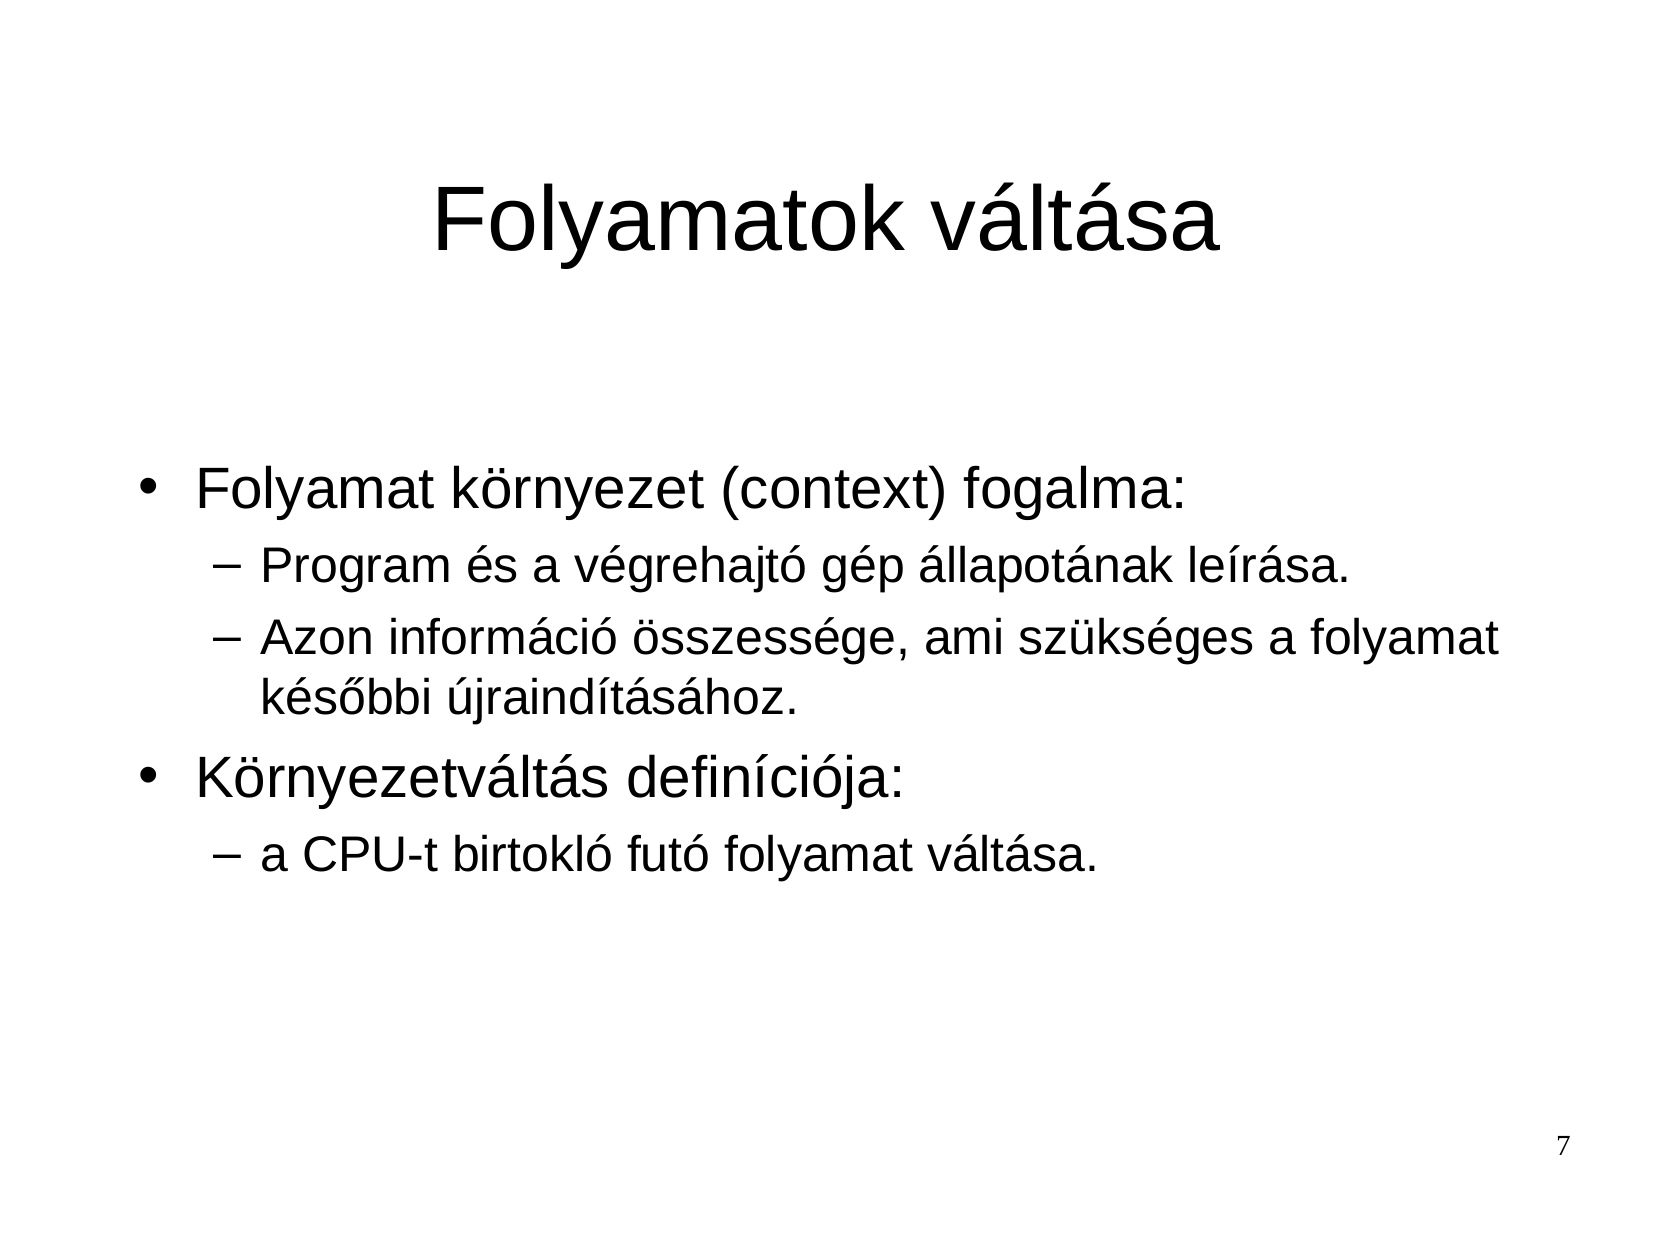

# Folyamatok váltása
Folyamat környezet (context) fogalma:
Program és a végrehajtó gép állapotának leírása.
Azon információ összessége, ami szükséges a folyamat későbbi újraindításához.
Környezetváltás definíciója:
a CPU-t birtokló futó folyamat váltása.
7